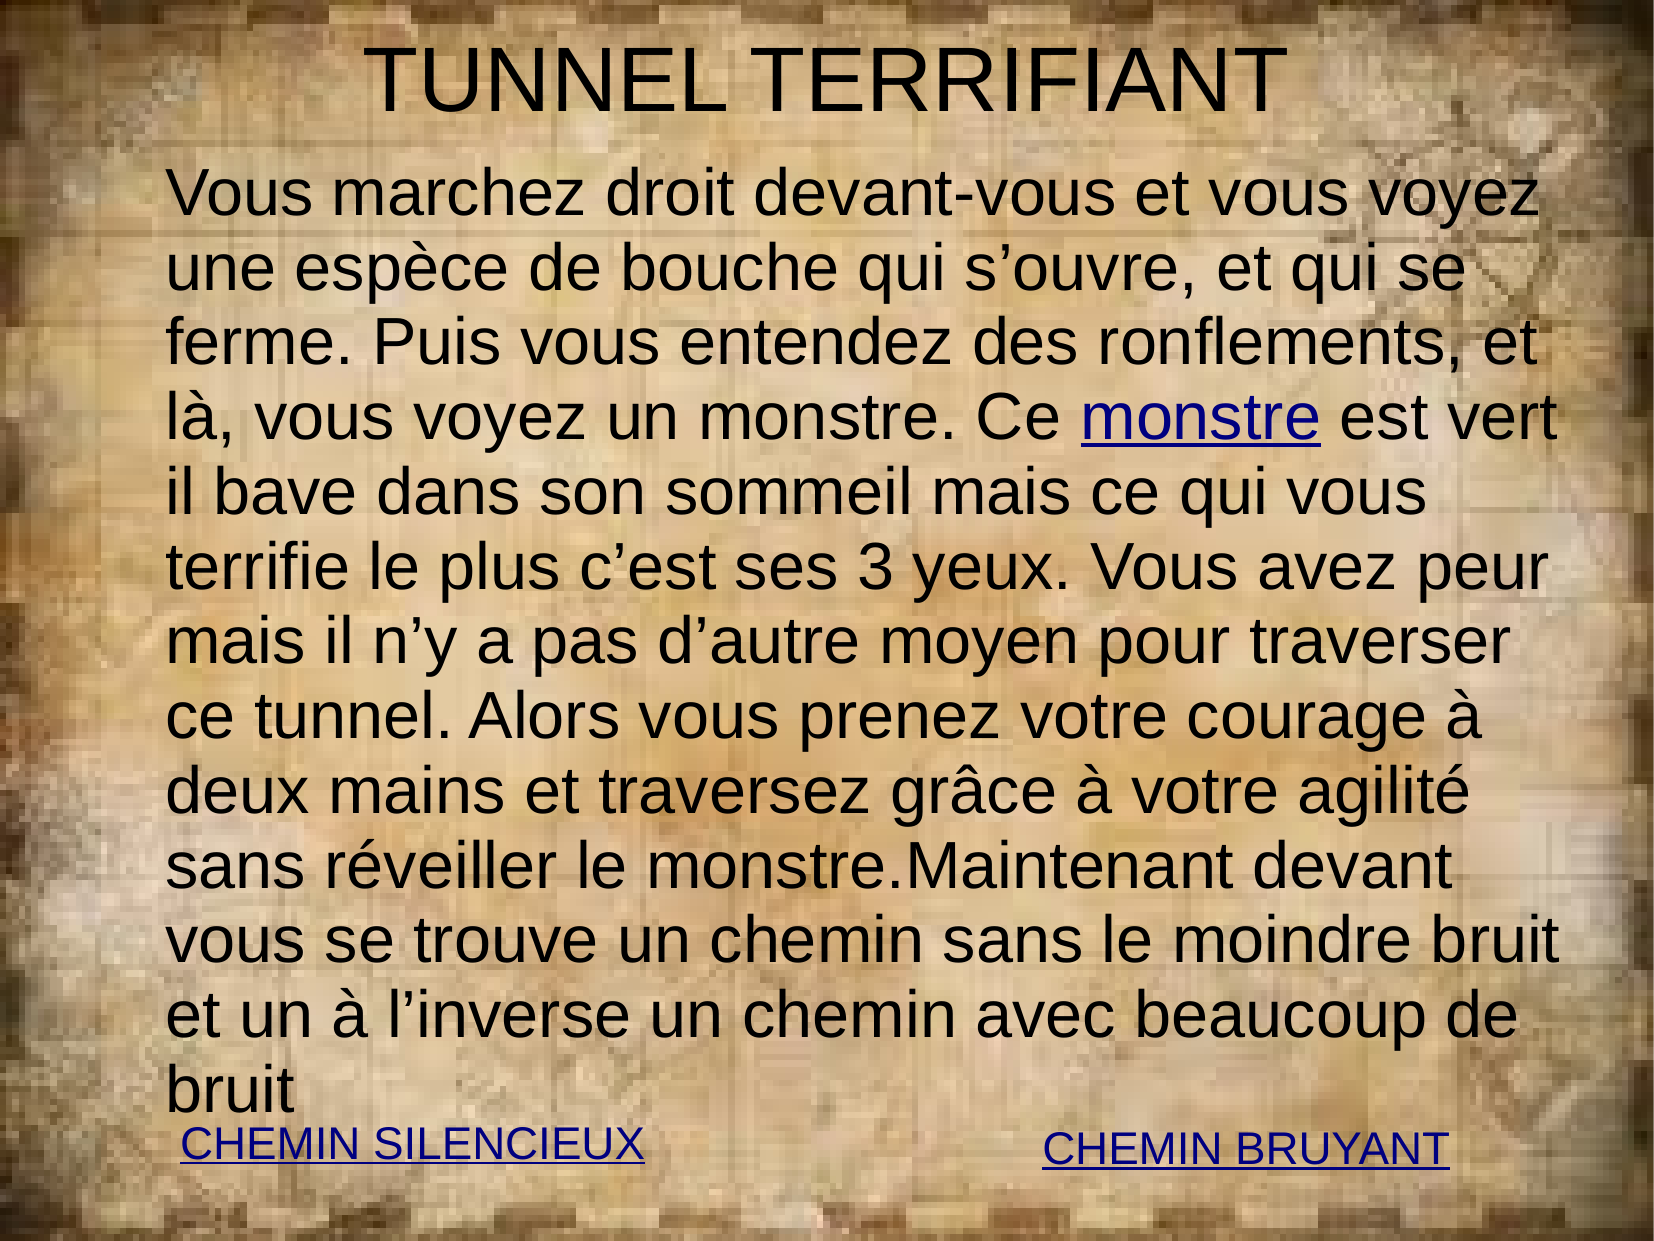

# TUNNEL TERRIFIANT
Vous marchez droit devant-vous et vous voyez une espèce de bouche qui s’ouvre, et qui se ferme. Puis vous entendez des ronflements, et là, vous voyez un monstre. Ce monstre est vert il bave dans son sommeil mais ce qui vous terrifie le plus c’est ses 3 yeux. Vous avez peur mais il n’y a pas d’autre moyen pour traverser ce tunnel. Alors vous prenez votre courage à deux mains et traversez grâce à votre agilité sans réveiller le monstre.Maintenant devant vous se trouve un chemin sans le moindre bruit et un à l’inverse un chemin avec beaucoup de bruit
CHEMIN SILENCIEUX
CHEMIN BRUYANT